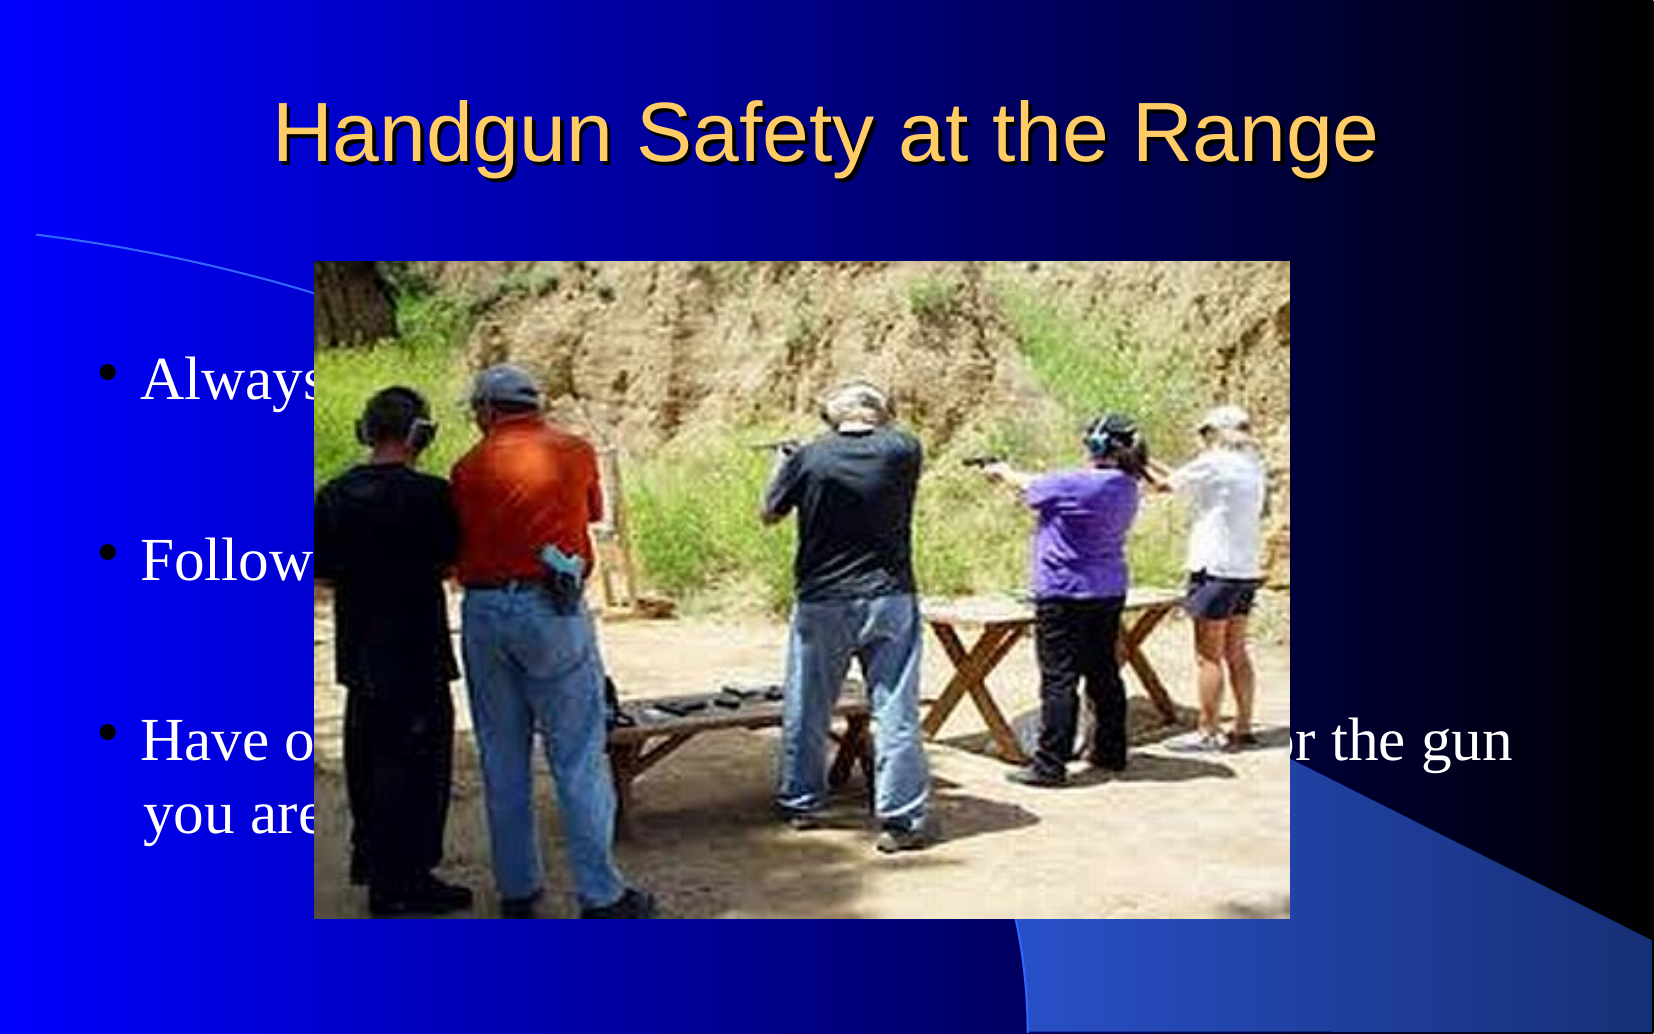

# Handgun Safety at the Range
 Always practice Rules for Safe Handling
 Follow Range Officer Commands
 Have only the correct caliber of ammunition for the gun you are currently firing.